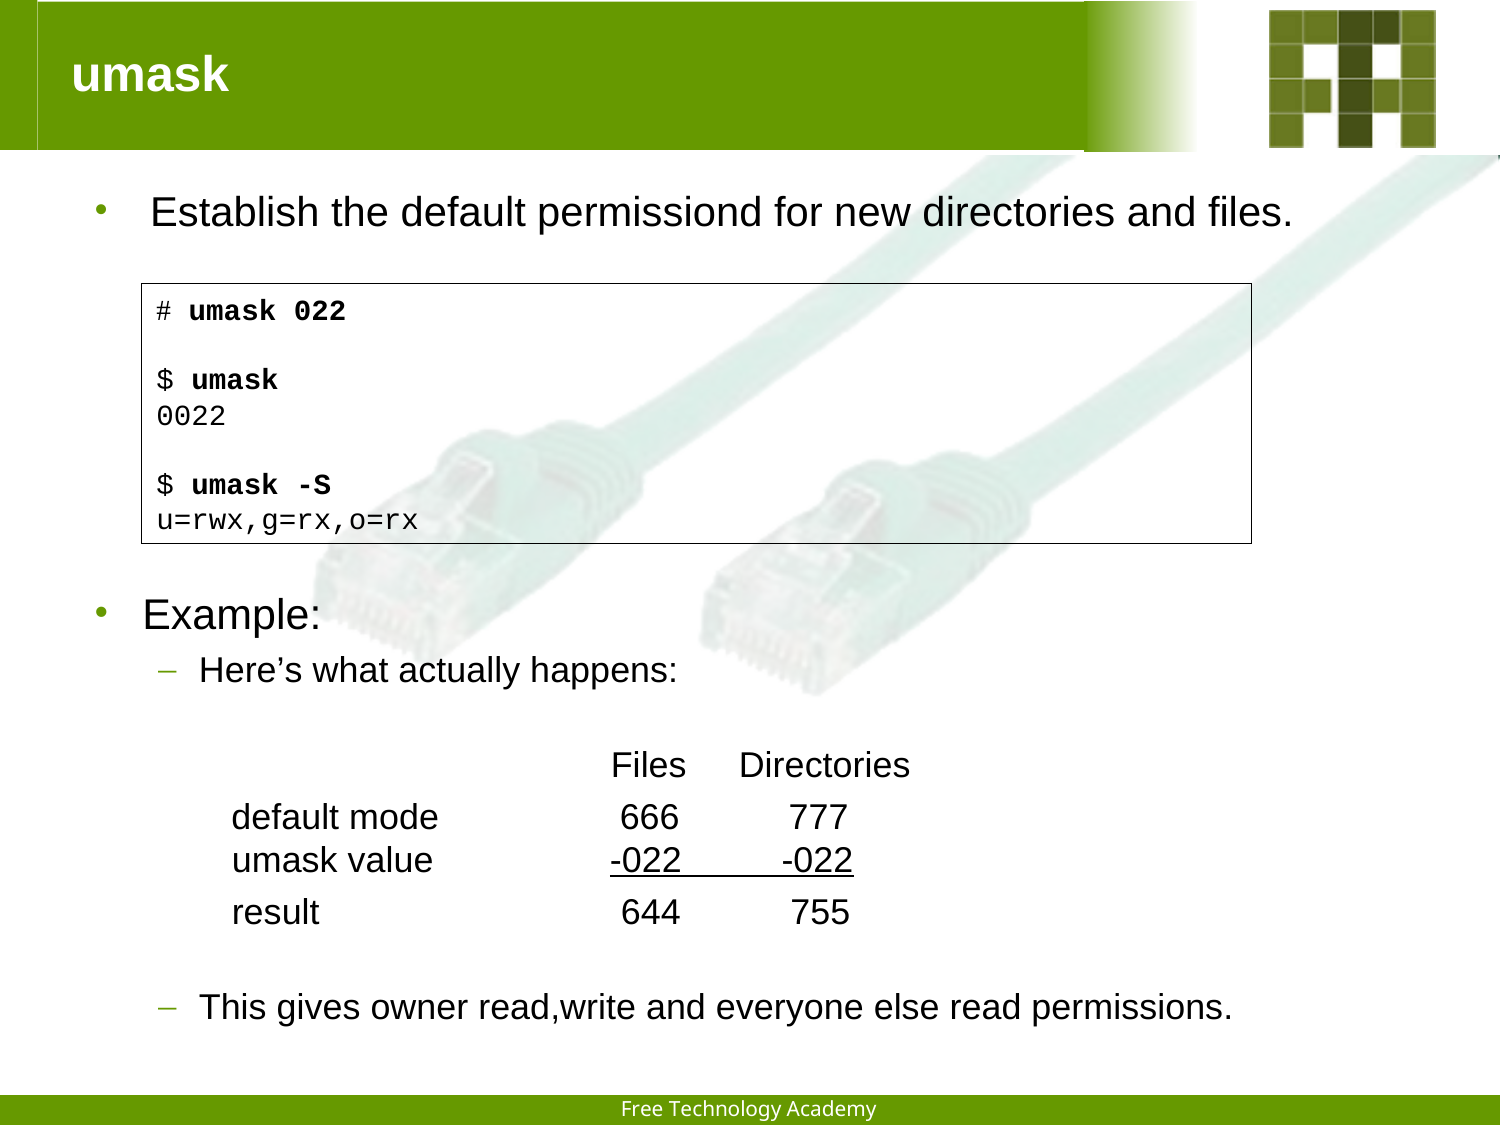

# umask
Establish the default permissiond for new directories and files.
# umask 022
$ umask
0022
$ umask -S
u=rwx,g=rx,o=rx
Example:
Here’s what actually happens:
					 			 			 Files	Directories
 default mode 			 	 666	 777
umask value 			 			-022 -022
	result					 			 644 755
This gives owner read,write and everyone else read permissions.